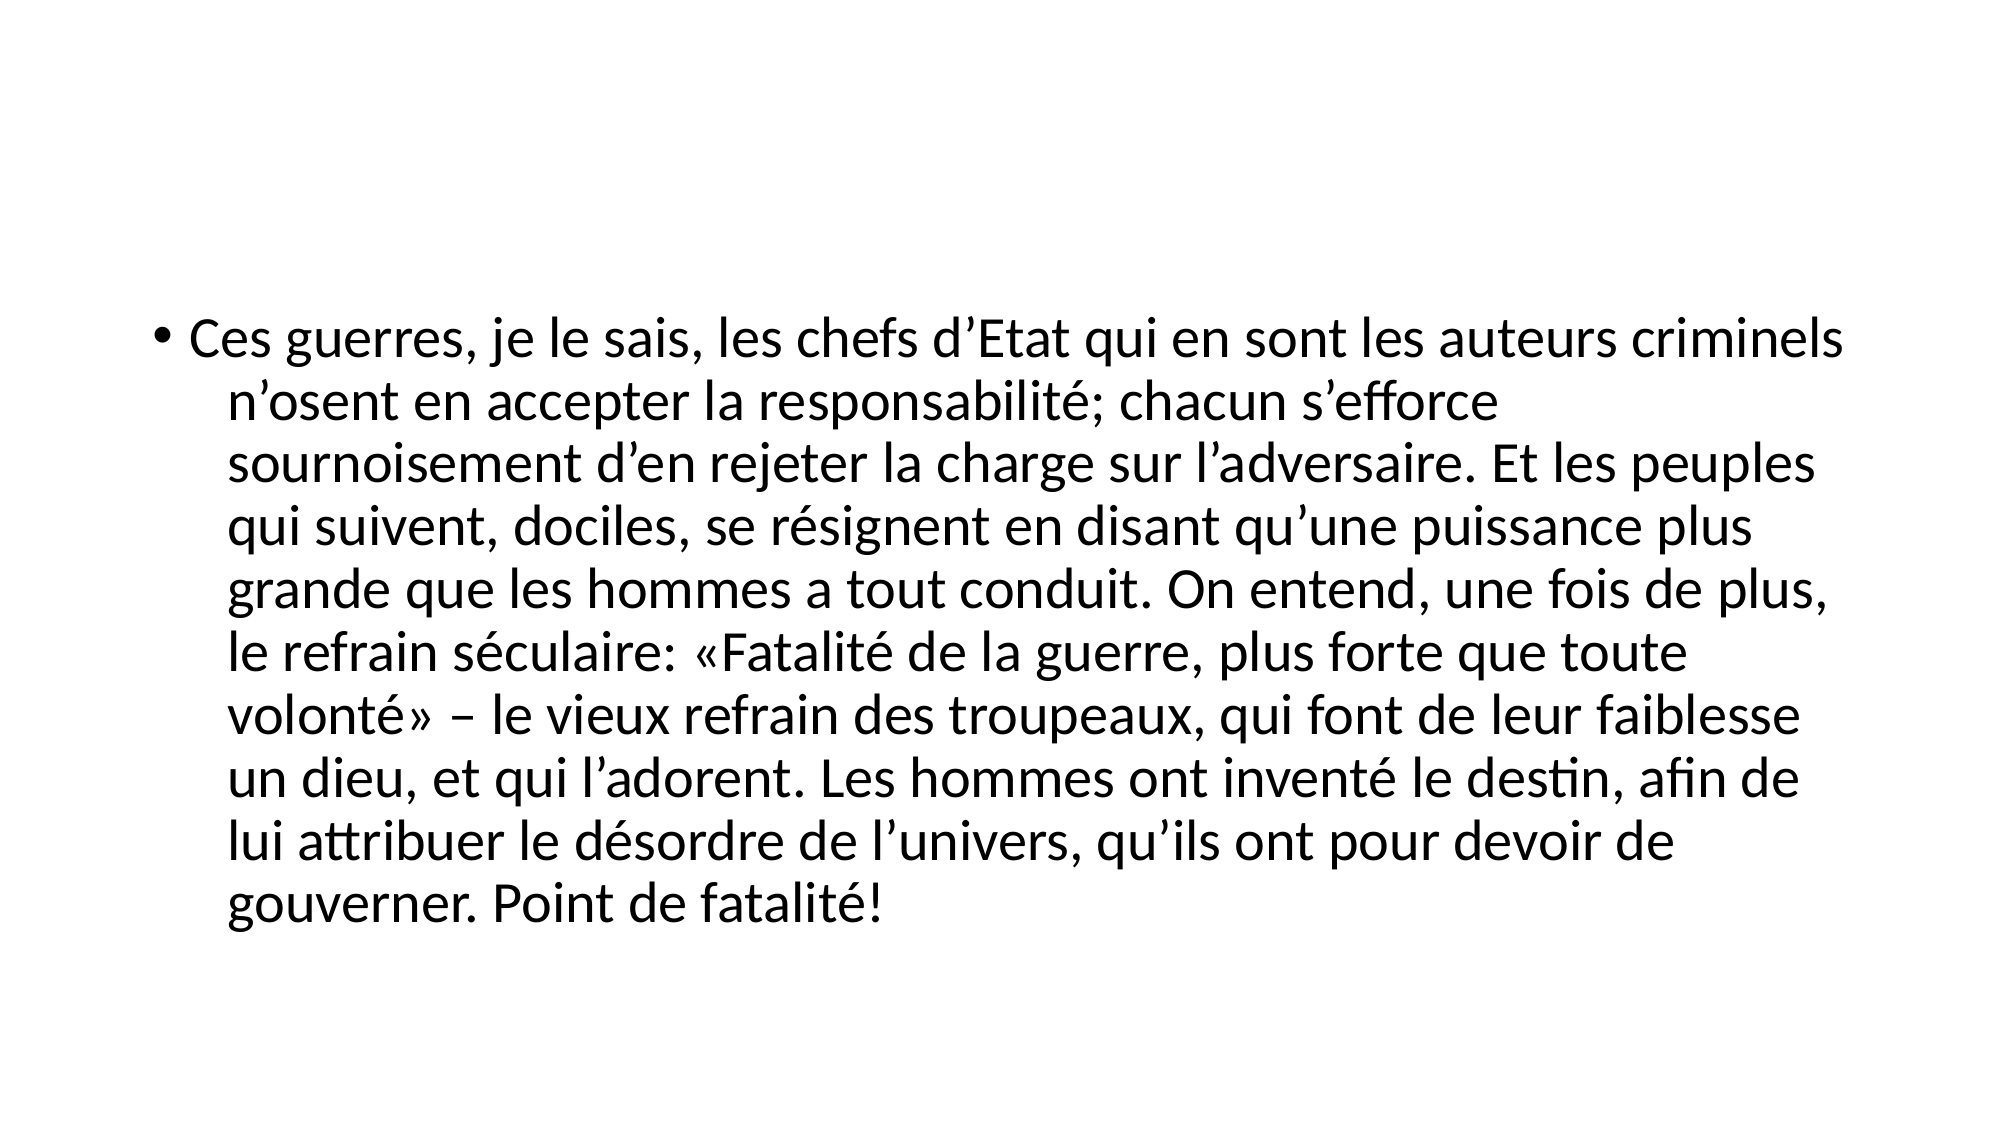

#
Ces guerres, je le sais, les chefs d’Etat qui en sont les auteurs criminels n’osent en accepter la responsabilité; chacun s’efforce sournoisement d’en rejeter la charge sur l’adversaire. Et les peuples qui suivent, dociles, se résignent en disant qu’une puissance plus grande que les hommes a tout conduit. On entend, une fois de plus, le refrain séculaire: «Fatalité de la guerre, plus forte que toute volonté» – le vieux refrain des troupeaux, qui font de leur faiblesse un dieu, et qui l’adorent. Les hommes ont inventé le destin, afin de lui attribuer le désordre de l’univers, qu’ils ont pour devoir de gouverner. Point de fatalité!